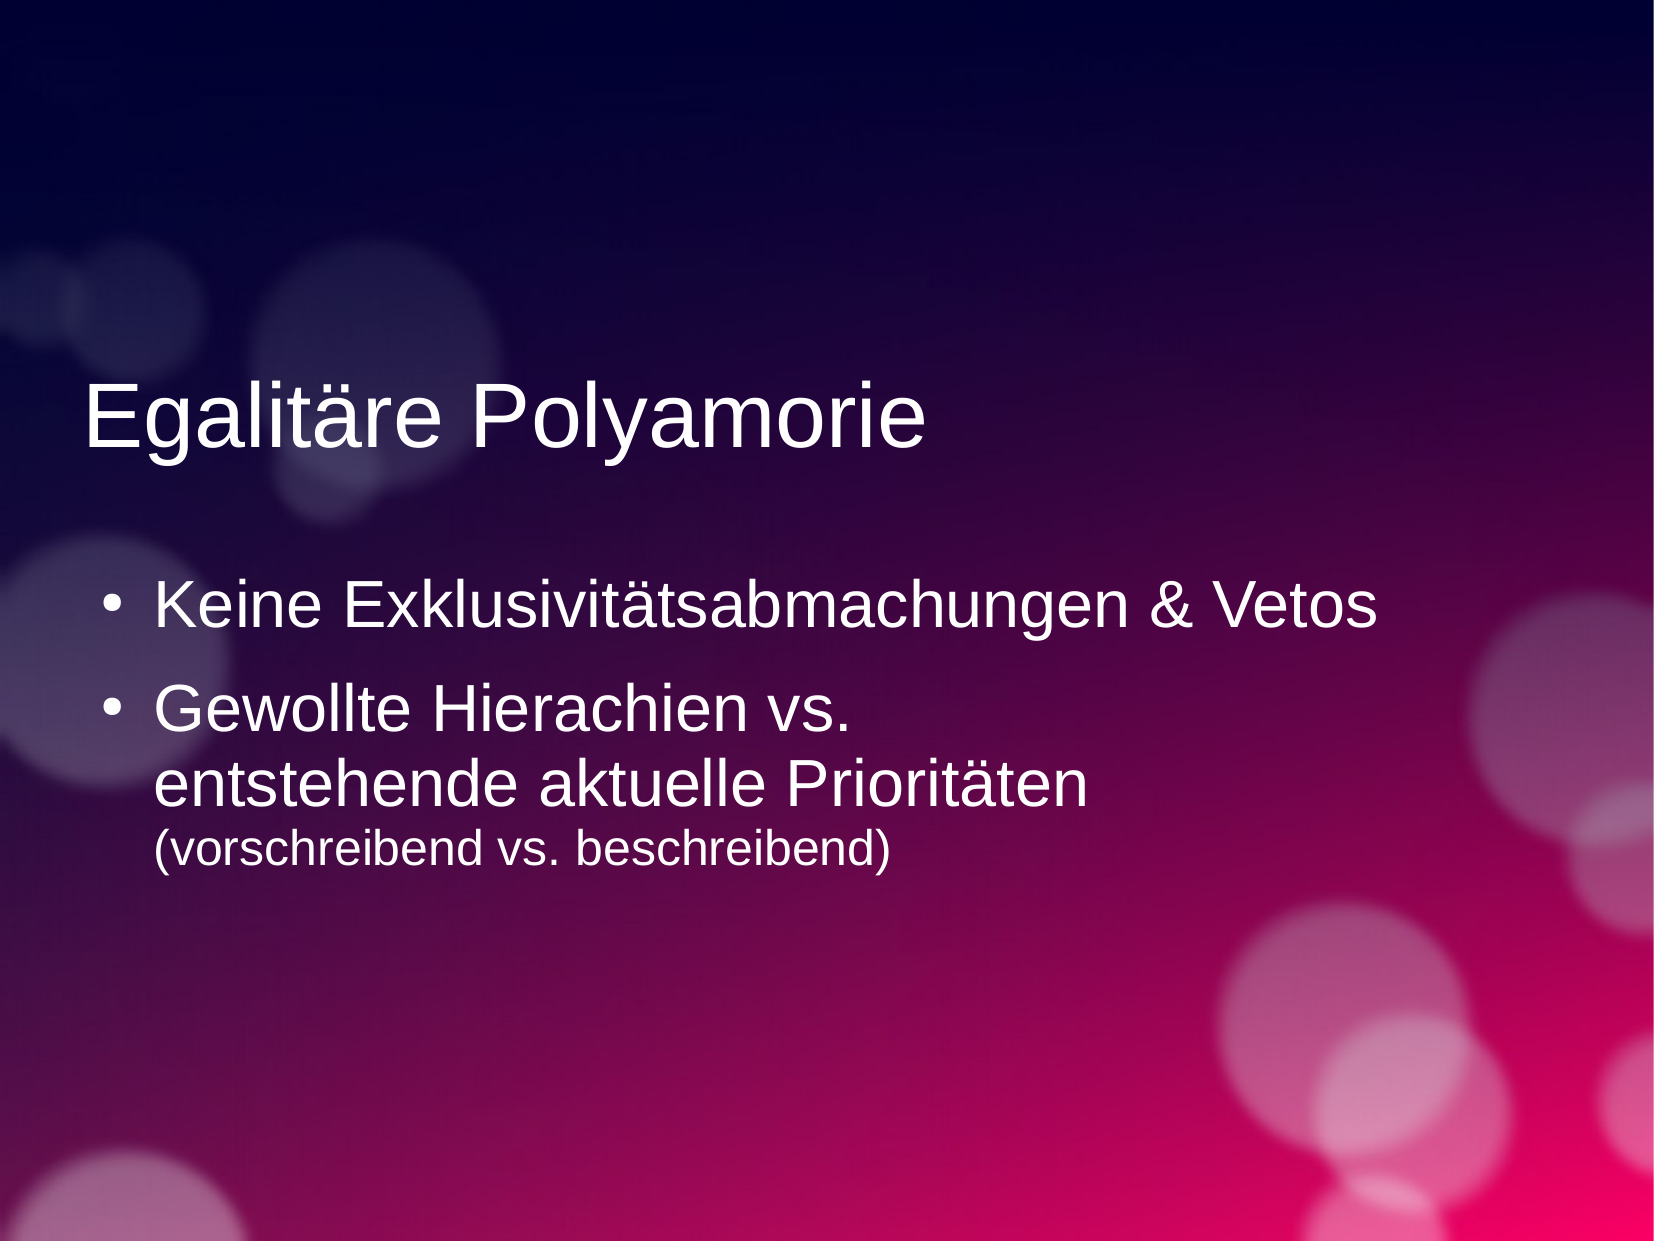

# Egalitäre Polyamorie
Keine Exklusivitätsabmachungen & Vetos
Gewollte Hierachien vs.
entstehende aktuelle Prioritäten
(vorschreibend vs. beschreibend)